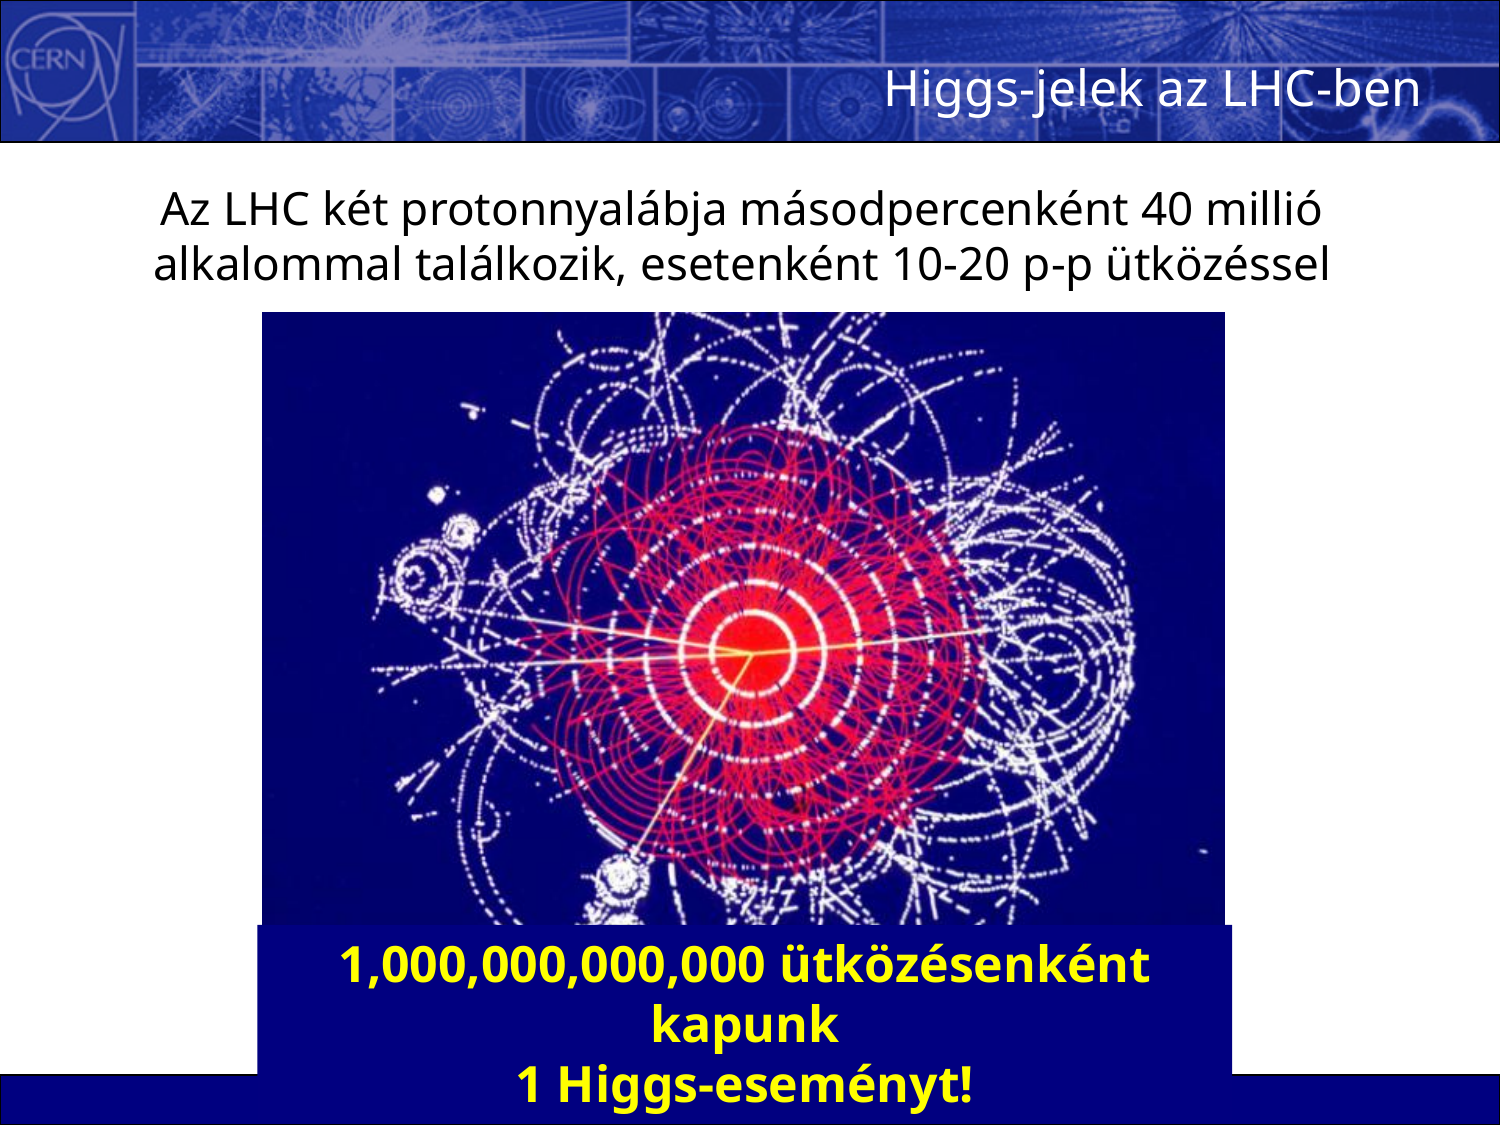

Higgs-jelek az LHC-ben
Az LHC két protonnyalábja másodpercenként 40 millió alkalommal találkozik, esetenként 10-20 p-p ütközéssel
1,000,000,000,000 ütközésenként kapunk
1 Higgs-eseményt!